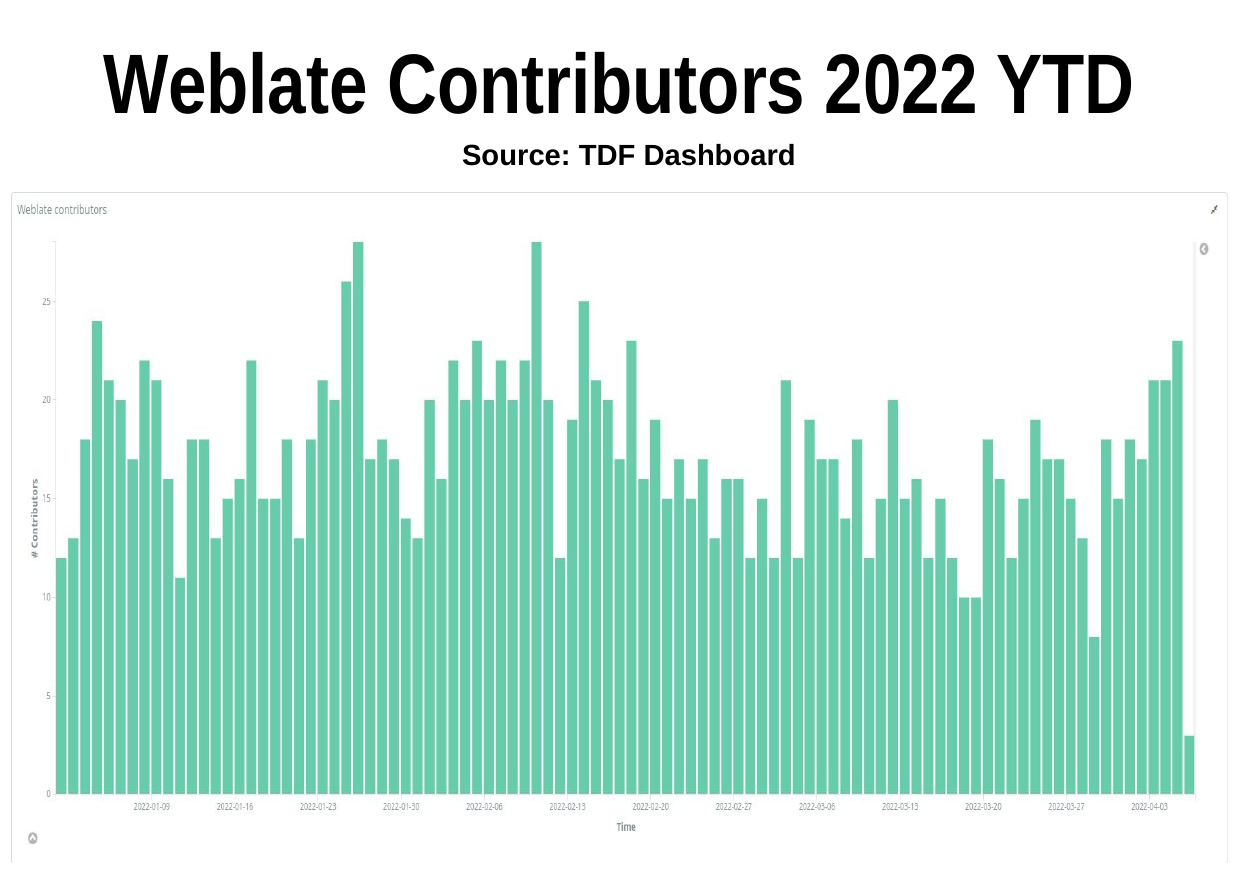

# Weblate Contributors 2022 YTD
Source: TDF Dashboard